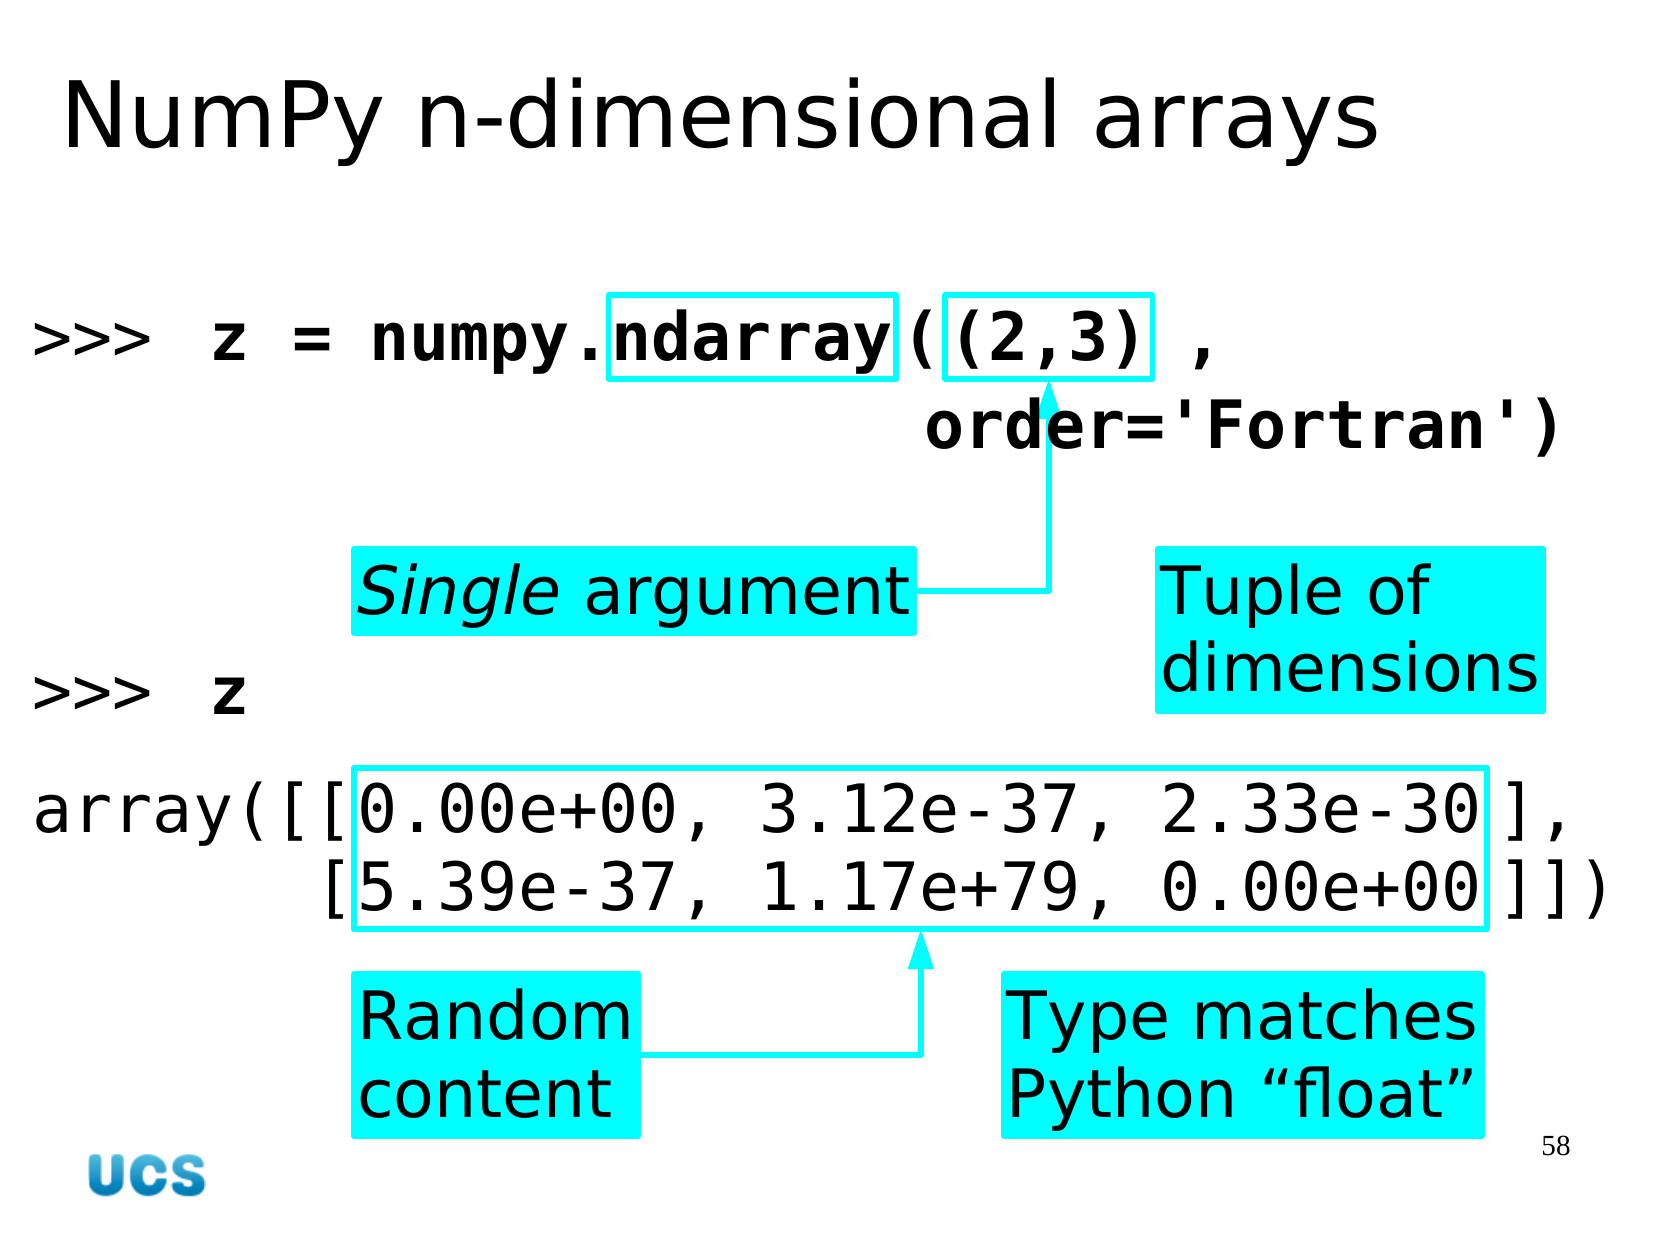

NumPy n-dimensional arrays
>>>
z
=
numpy
.
ndarray
(
(2,3)
,
order='Fortran')
Single argument
Tuple of
dimensions
>>>
z
array([[
 [
0.00e+00, 3.12e-37, 2.33e-30
5.39e-37, 1.17e+79, 0.00e+00
],
]])
Random
content
Type matches
Python “float”
58